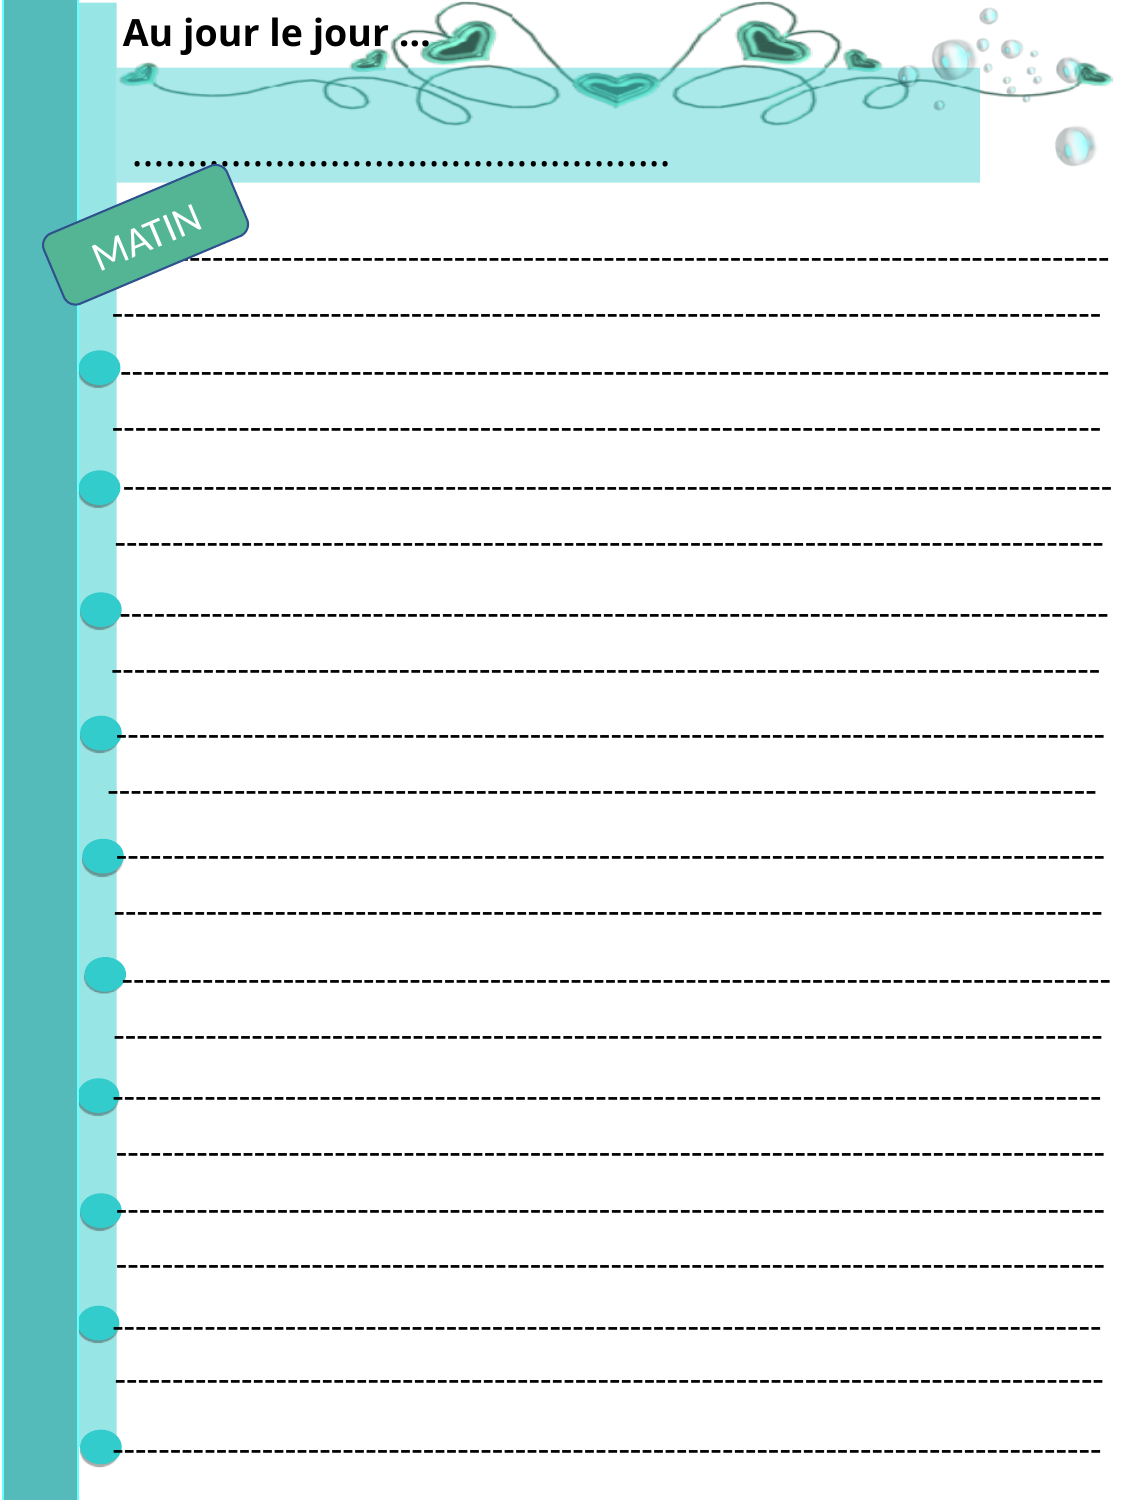

Au jour le jour …
………………………………………….
MATIN
--------------------------------------------------------------------------------------
--------------------------------------------------------------------------------------
--------------------------------------------------------------------------------------
--------------------------------------------------------------------------------------
--------------------------------------------------------------------------------------
--------------------------------------------------------------------------------------
--------------------------------------------------------------------------------------
--------------------------------------------------------------------------------------
--------------------------------------------------------------------------------------
--------------------------------------------------------------------------------------
--------------------------------------------------------------------------------------
--------------------------------------------------------------------------------------
--------------------------------------------------------------------------------------
--------------------------------------------------------------------------------------
--------------------------------------------------------------------------------------
--------------------------------------------------------------------------------------
--------------------------------------------------------------------------------------
--------------------------------------------------------------------------------------
--------------------------------------------------------------------------------------
--------------------------------------------------------------------------------------
--------------------------------------------------------------------------------------
--------------------------------------------------------------------------------------